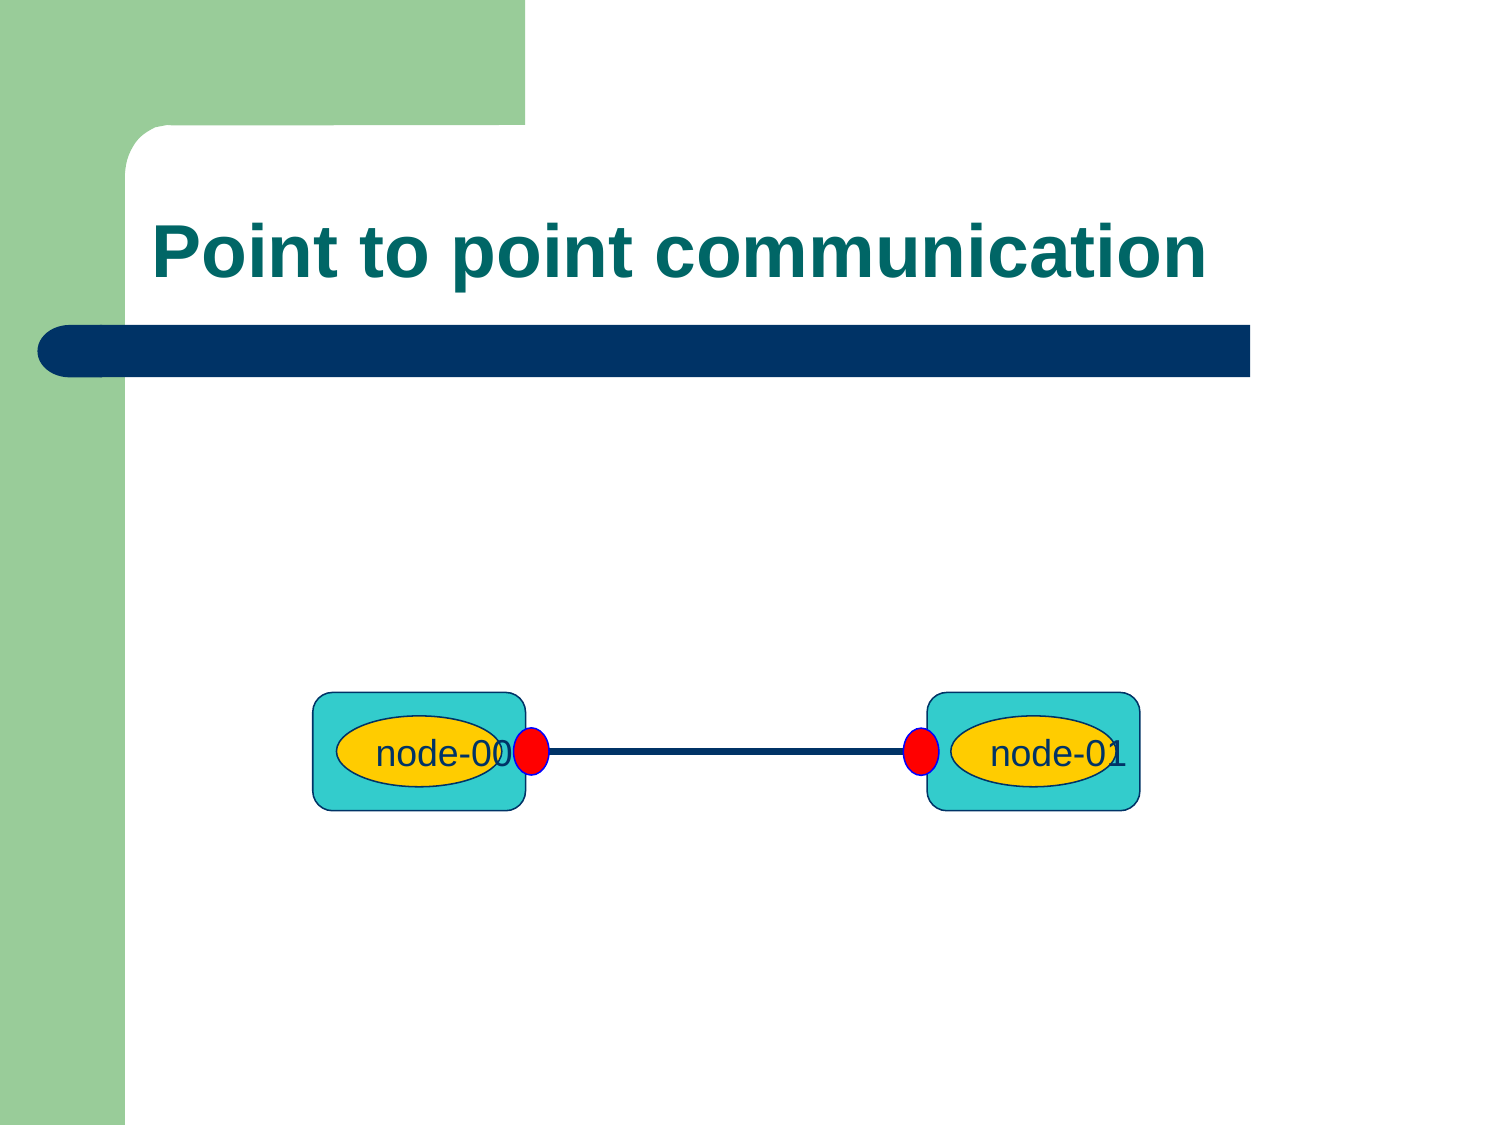

# Point to point communication
node-00
node-01